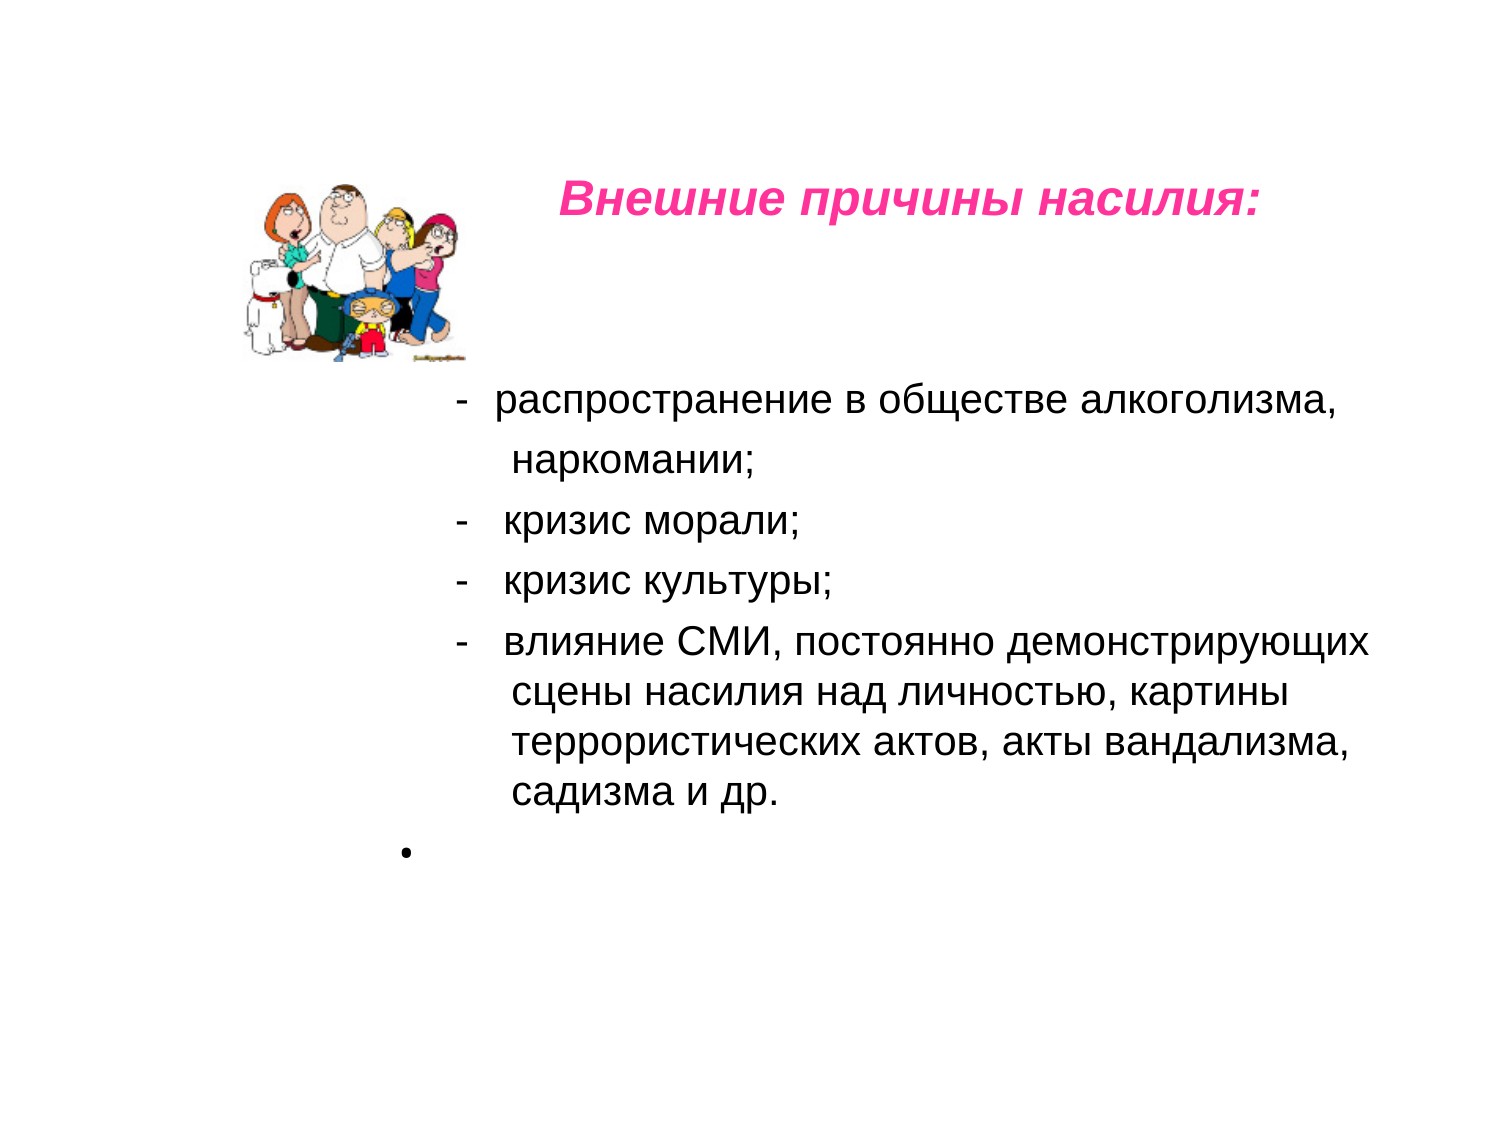

# Внешние причины насилия:
- распространение в обществе алкоголизма, наркомании;
- кризис морали;
- кризис культуры;
- влияние СМИ, постоянно демонстрирующих сцены насилия над личностью, картины террористических актов, акты вандализма, садизма и др.